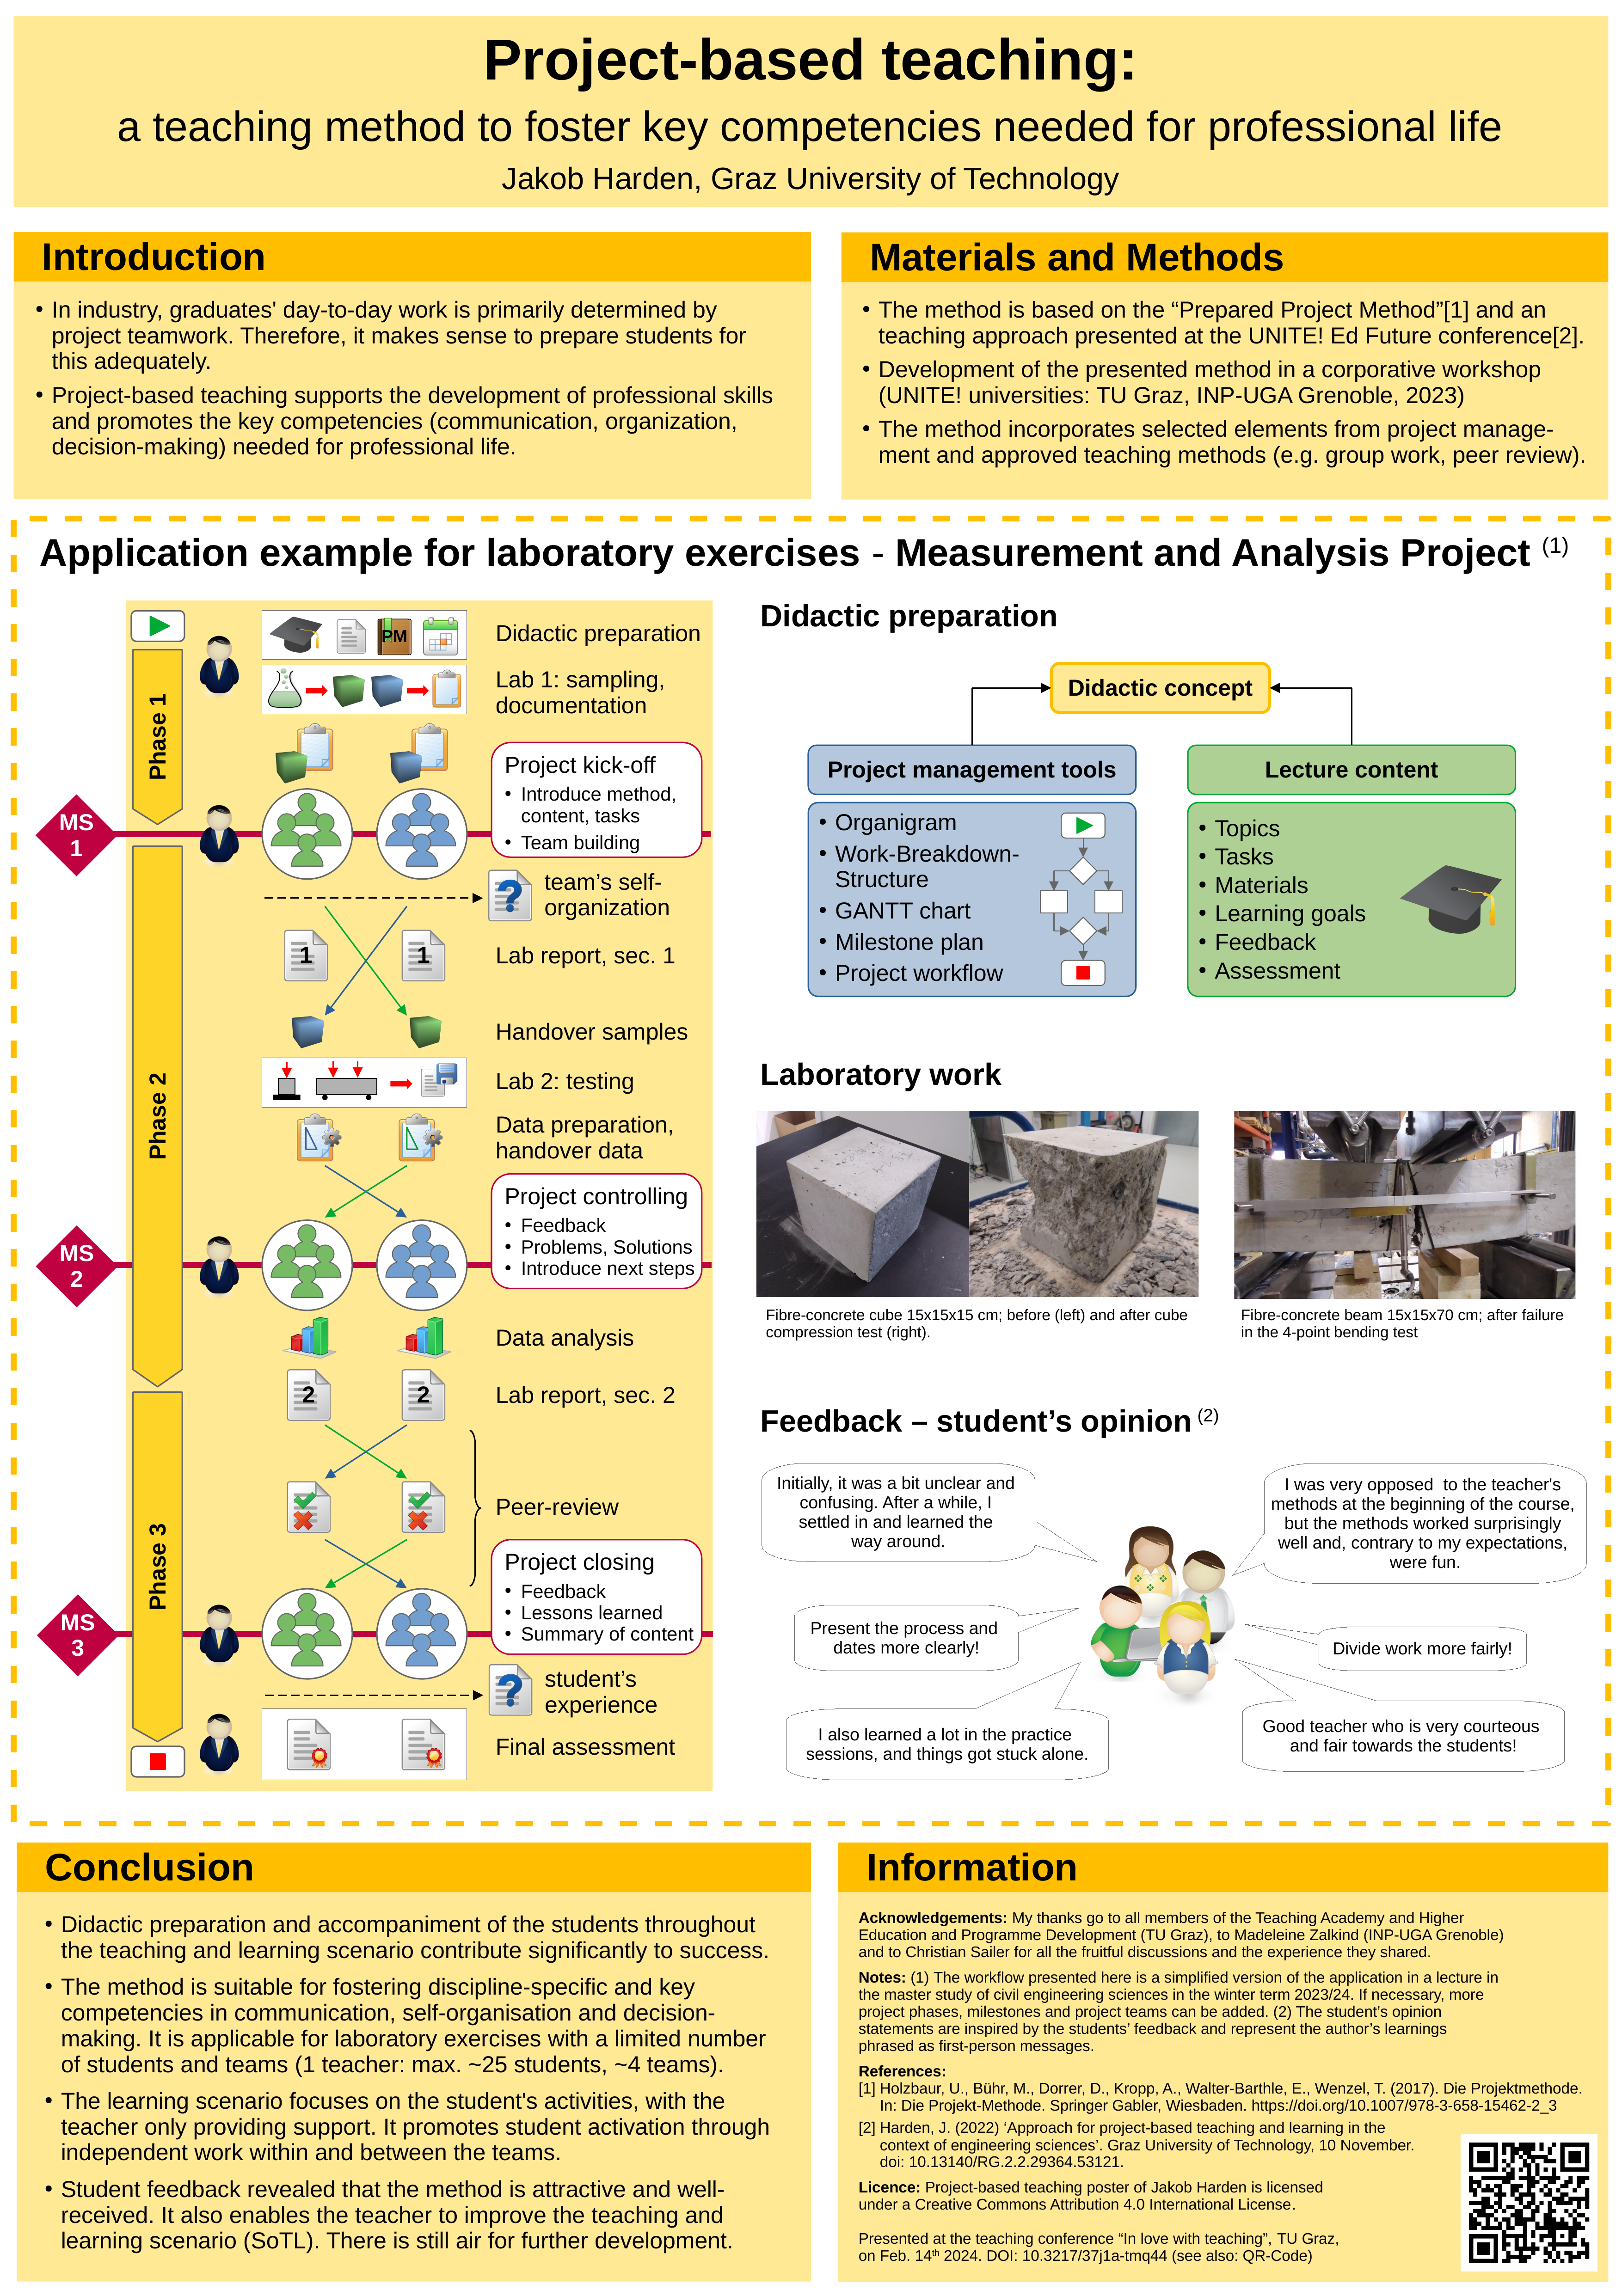

Project-based teaching:
a teaching method to foster key competencies needed for professional life
Jakob Harden, Graz University of Technology
 Introduction
 Materials and Methods
In industry, graduates' day-to-day work is primarily determined by project teamwork. Therefore, it makes sense to prepare students for this adequately.
Project-based teaching supports the development of professional skills and promotes the key competencies (communication, organization, decision-making) needed for professional life.
The method is based on the “Prepared Project Method”[1] and an teaching approach presented at the UNITE! Ed Future conference[2].
Development of the presented method in a corporative workshop (UNITE! universities: TU Graz, INP-UGA Grenoble, 2023)
The method incorporates selected elements from project manage-ment and approved teaching methods (e.g. group work, peer review).
Application example for laboratory exercises - Measurement and Analysis Project (1)
Didactic preparation
PM
Didactic preparation
Didactic concept
Lab 1: sampling,
documentation
Phase 1
Project kick-off
Introduce method,
content, tasks
Team building
Project management tools
Lecture content
MS
1
Organigram
Work-Breakdown-
Structure
GANTT chart
Milestone plan
Project workflow
Topics
Tasks
Materials
Learning goals
Feedback
Assessment
team’s self- organization
1
1
Lab report, sec. 1
Handover samples
Laboratory work
Lab 2: testing
Phase 2
Data preparation, handover data
Project controlling
Feedback
Problems, Solutions
Introduce next steps
MS
2
Fibre-concrete cube 15x15x15 cm; before (left) and after cube
compression test (right).
Fibre-concrete beam 15x15x70 cm; after failure
in the 4-point bending test
Data analysis
2
2
Lab report, sec. 2
Feedback – student’s opinion (2)
Initially, it was a bit unclear and
confusing. After a while, I
settled in and learned the
way around.
I was very opposed to the teacher's
methods at the beginning of the course,
but the methods worked surprisingly
well and, contrary to my expectations,
were fun.
Peer-review
Project closing
Feedback
Lessons learned
Summary of content
Phase 3
MS
3
Present the process and
dates more clearly!
Divide work more fairly!
student’s
experience
Good teacher who is very courteous
and fair towards the students!
I also learned a lot in the practice
sessions, and things got stuck alone.
Final assessment
 Conclusion
 Information
Acknowledgements: My thanks go to all members of the Teaching Academy and Higher
Education and Programme Development (TU Graz), to Madeleine Zalkind (INP-UGA Grenoble)
and to Christian Sailer for all the fruitful discussions and the experience they shared.
Notes: (1) The workflow presented here is a simplified version of the application in a lecture in
the master study of civil engineering sciences in the winter term 2023/24. If necessary, more
project phases, milestones and project teams can be added. (2) The student’s opinion
statements are inspired by the students’ feedback and represent the author’s learnings
phrased as first-person messages.
References:
[1] Holzbaur, U., Bühr, M., Dorrer, D., Kropp, A., Walter-Barthle, E., Wenzel, T. (2017). Die Projektmethode.
 In: Die Projekt-Methode. Springer Gabler, Wiesbaden. https://doi.org/10.1007/978-3-658-15462-2_3
[2] Harden, J. (2022) ‘Approach for project-based teaching and learning in the
 context of engineering sciences’. Graz University of Technology, 10 November.
 doi: 10.13140/RG.2.2.29364.53121.
Licence: Project-based teaching poster of Jakob Harden is licensed
under a Creative Commons Attribution 4.0 International License.
Presented at the teaching conference “In love with teaching”, TU Graz,
on Feb. 14th 2024. DOI: 10.3217/37j1a-tmq44 (see also: QR-Code)
Didactic preparation and accompaniment of the students throughout the teaching and learning scenario contribute significantly to success.
The method is suitable for fostering discipline-specific and key competencies in communication, self-organisation and decision-making. It is applicable for laboratory exercises with a limited number of students and teams (1 teacher: max. ~25 students, ~4 teams).
The learning scenario focuses on the student's activities, with the teacher only providing support. It promotes student activation through independent work within and between the teams.
Student feedback revealed that the method is attractive and well-received. It also enables the teacher to improve the teaching and learning scenario (SoTL). There is still air for further development.